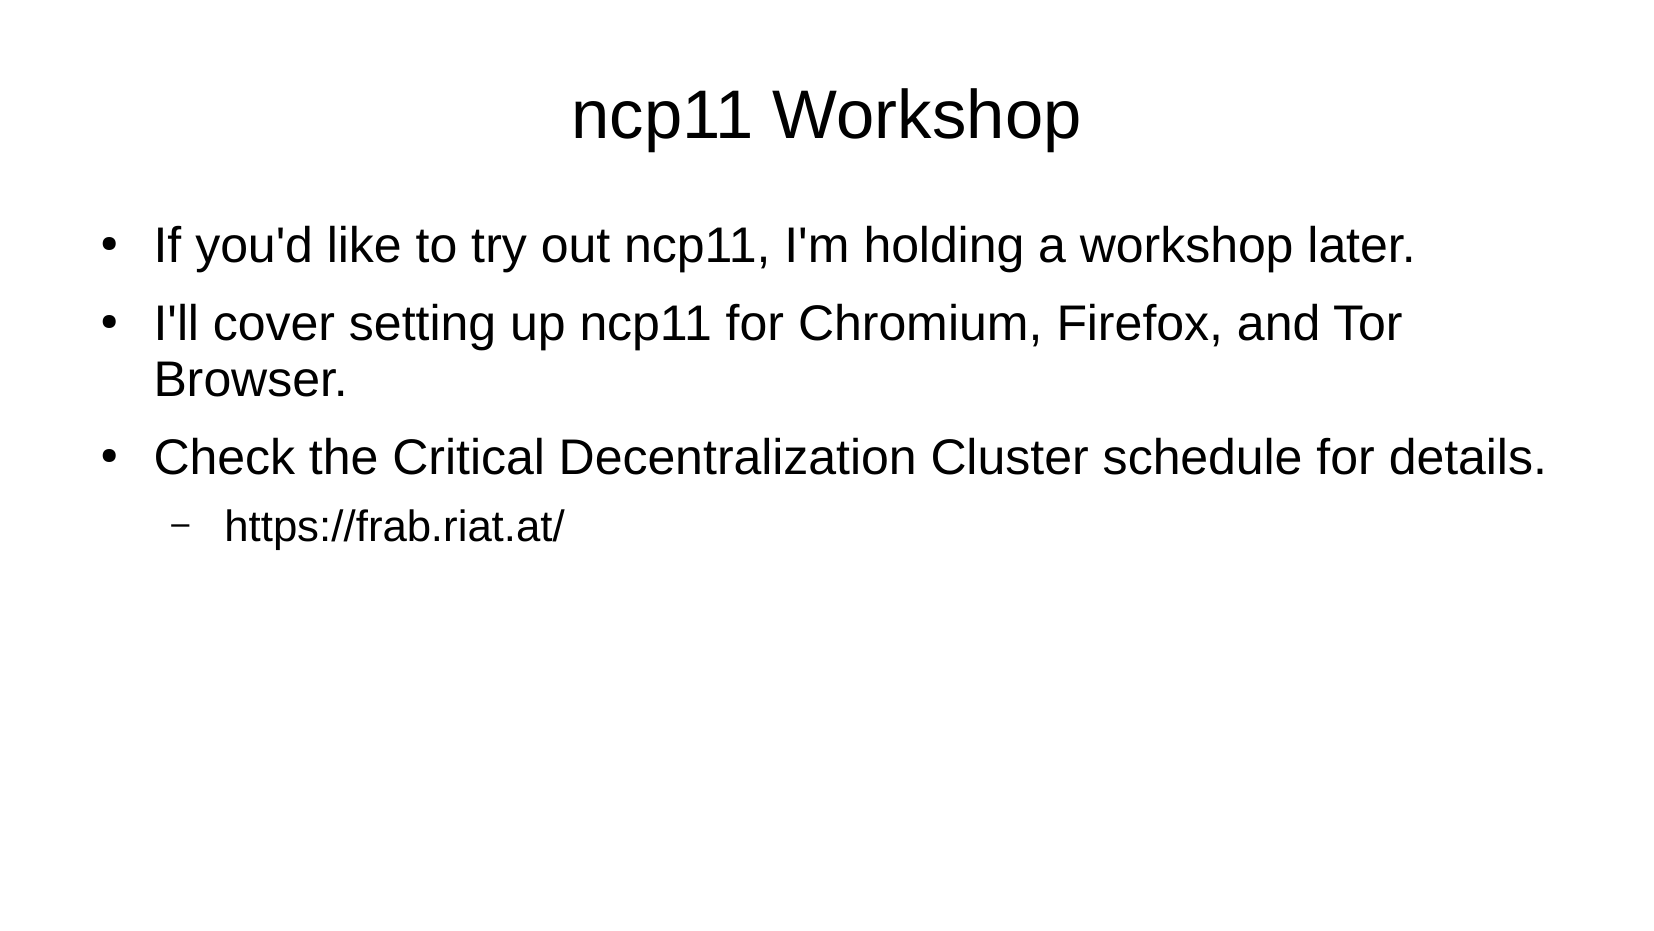

# ncp11 Workshop
If you'd like to try out ncp11, I'm holding a workshop later.
I'll cover setting up ncp11 for Chromium, Firefox, and Tor Browser.
Check the Critical Decentralization Cluster schedule for details.
https://frab.riat.at/